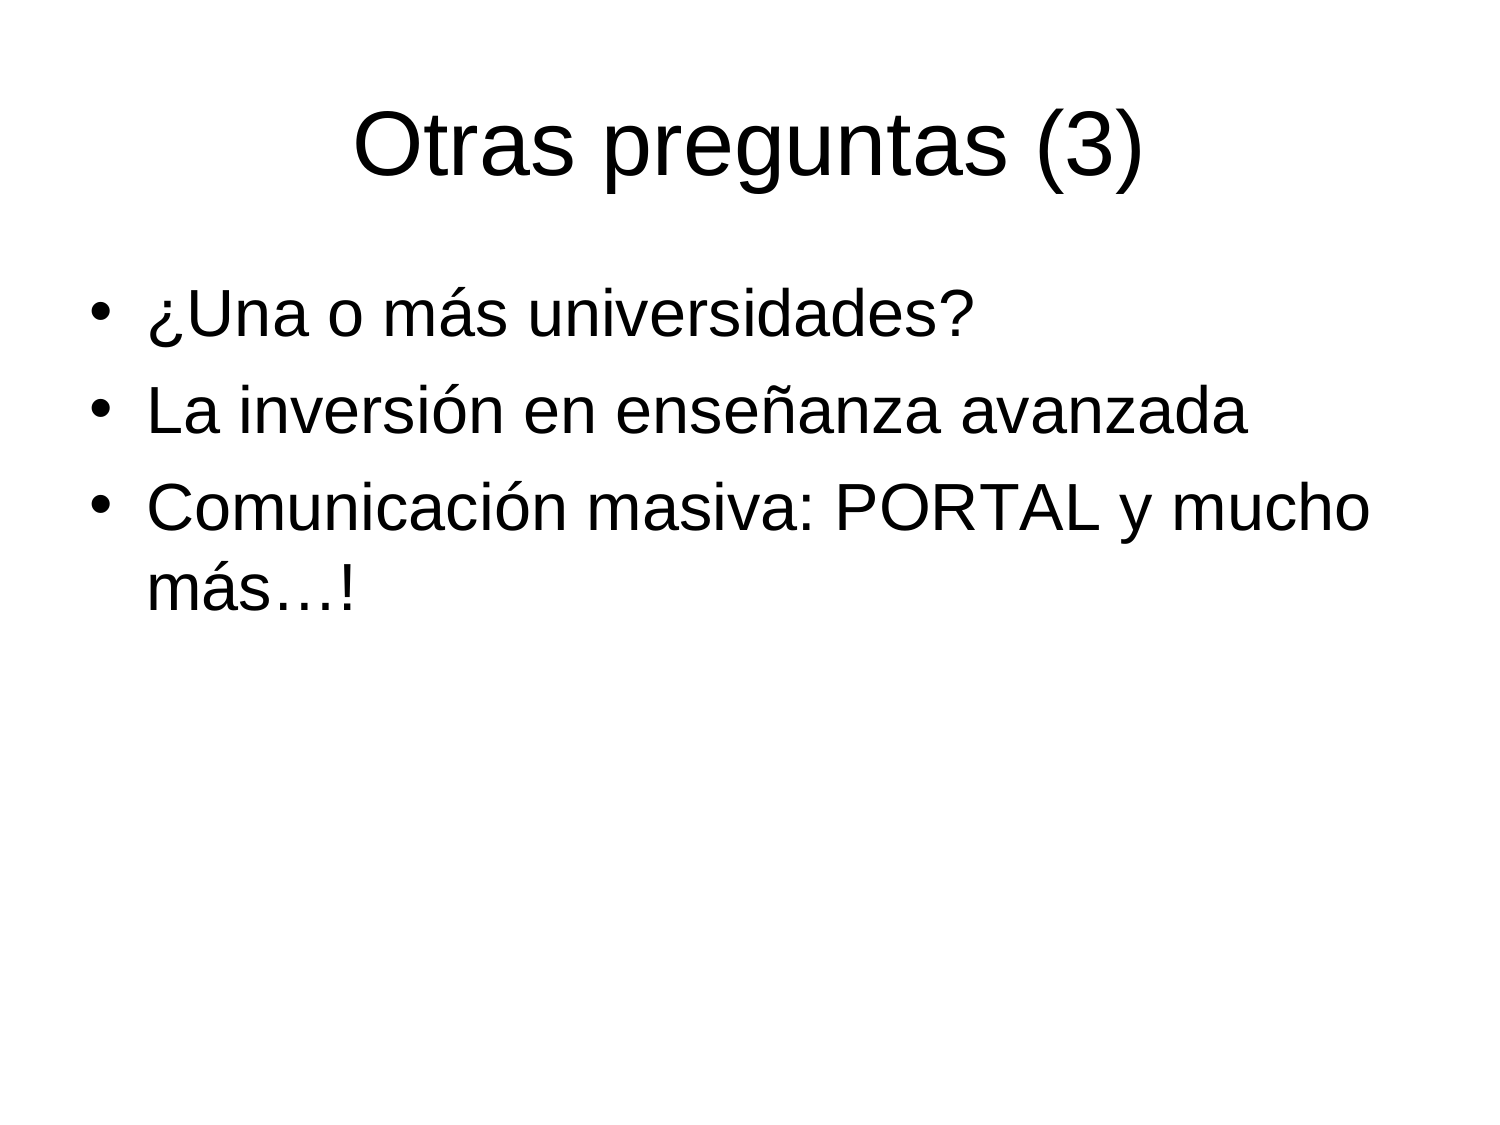

# Otras preguntas (3)
¿Una o más universidades?
La inversión en enseñanza avanzada
Comunicación masiva: PORTAL y mucho más…!